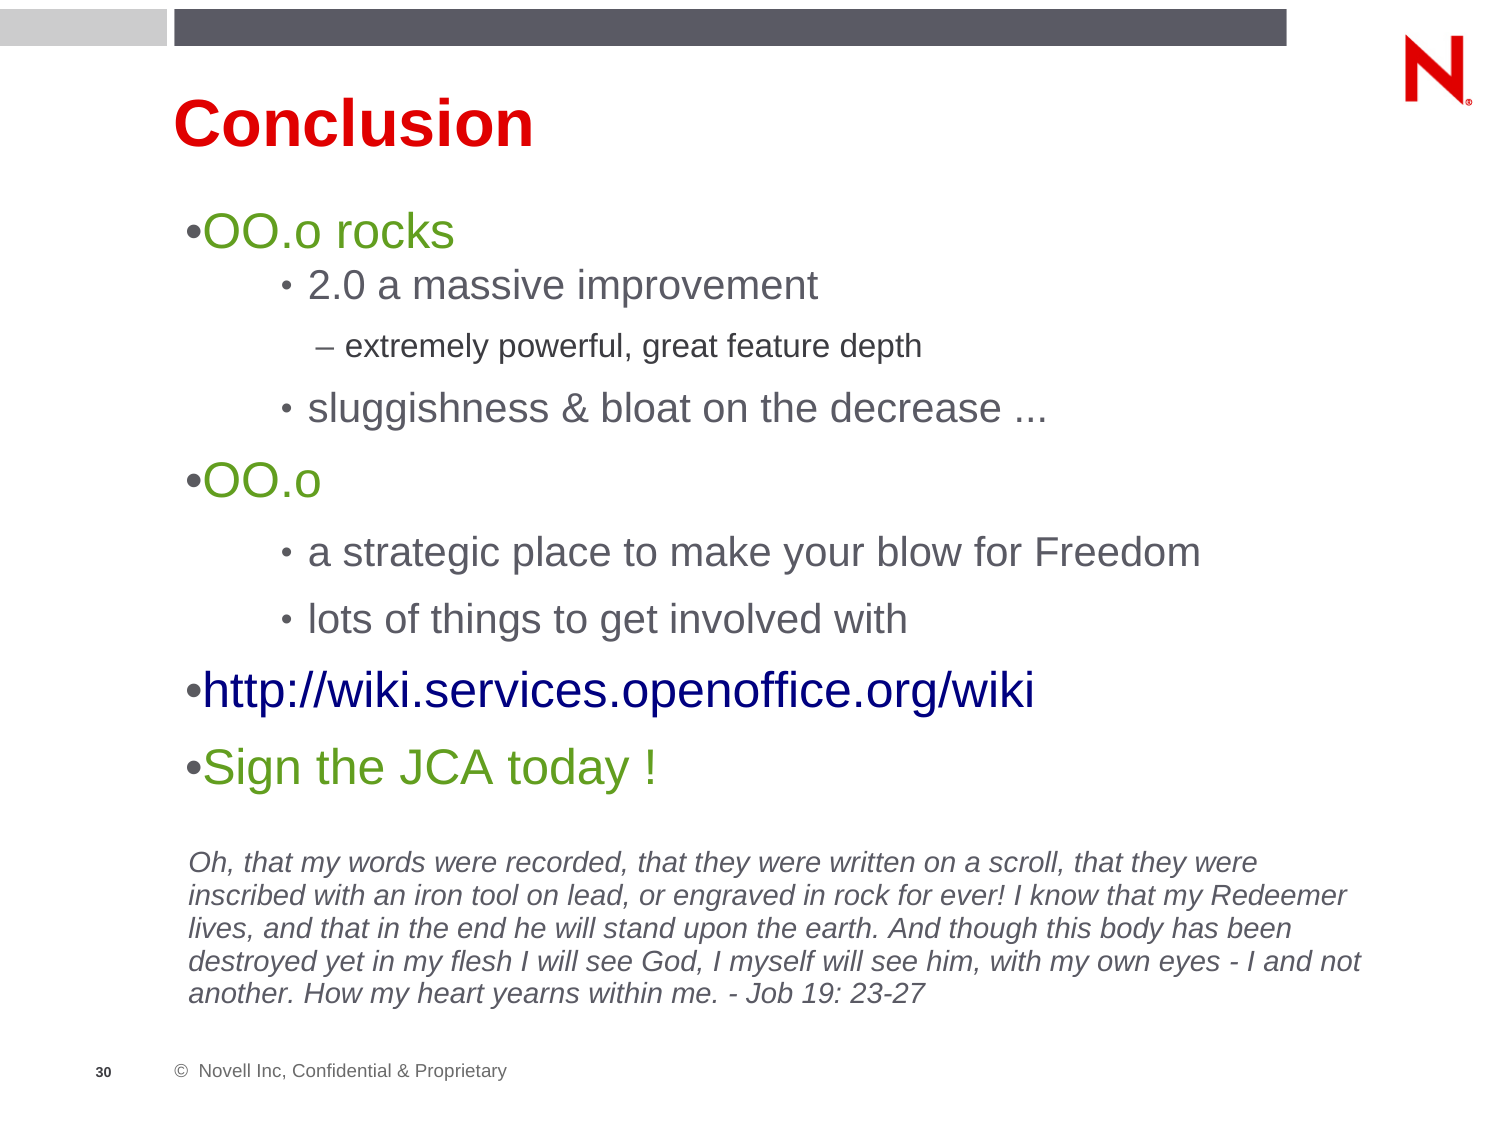

# Conclusion
OO.o rocks
2.0 a massive improvement
extremely powerful, great feature depth
sluggishness & bloat on the decrease ...
OO.o
a strategic place to make your blow for Freedom
lots of things to get involved with
http://wiki.services.openoffice.org/wiki
Sign the JCA today !
Oh, that my words were recorded, that they were written on a scroll, that they were inscribed with an iron tool on lead, or engraved in rock for ever! I know that my Redeemer lives, and that in the end he will stand upon the earth. And though this body has been destroyed yet in my flesh I will see God, I myself will see him, with my own eyes - I and not another. How my heart yearns within me. - Job 19: 23-27